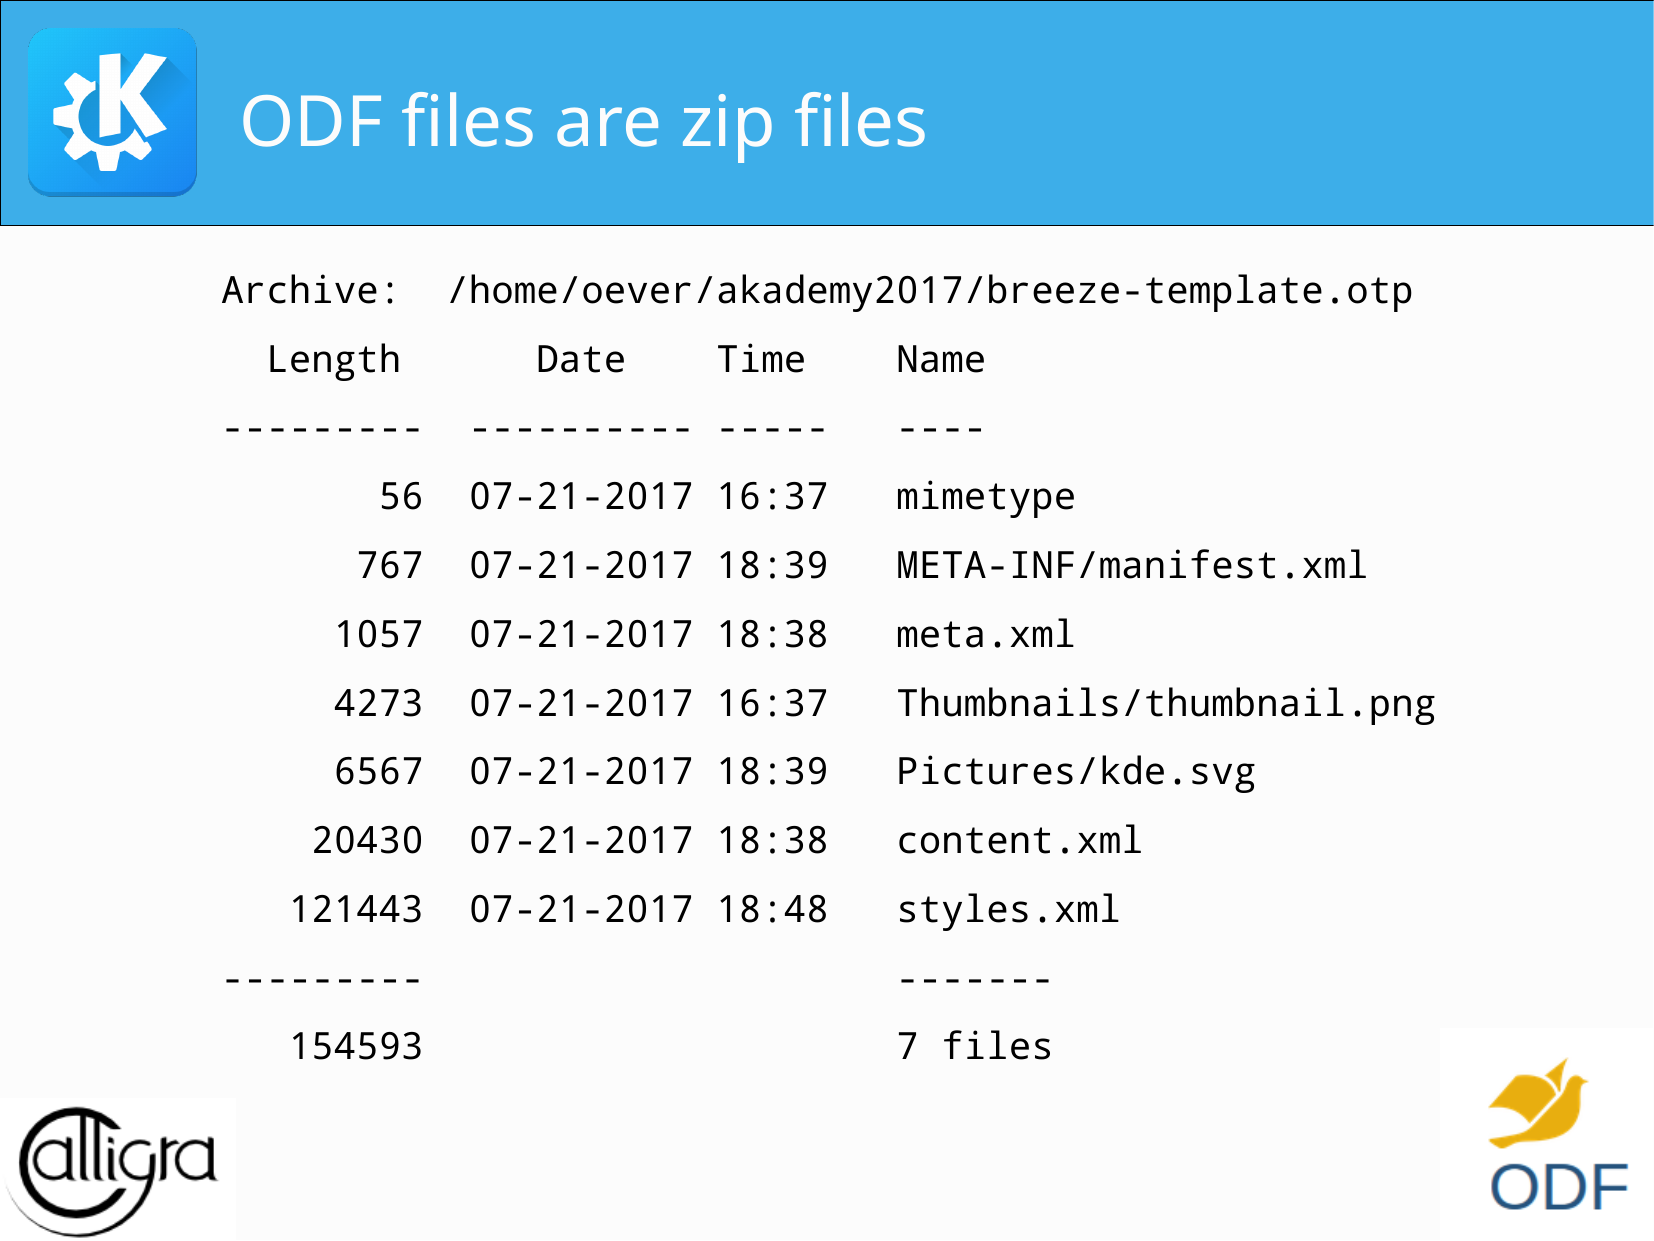

ODF files are zip files
Archive: /home/oever/akademy2017/breeze-template.otp
 Length Date Time Name
--------- ---------- ----- ----
 56 07-21-2017 16:37 mimetype
 767 07-21-2017 18:39 META-INF/manifest.xml
 1057 07-21-2017 18:38 meta.xml
 4273 07-21-2017 16:37 Thumbnails/thumbnail.png
 6567 07-21-2017 18:39 Pictures/kde.svg
 20430 07-21-2017 18:38 content.xml
 121443 07-21-2017 18:48 styles.xml
--------- -------
 154593 7 files